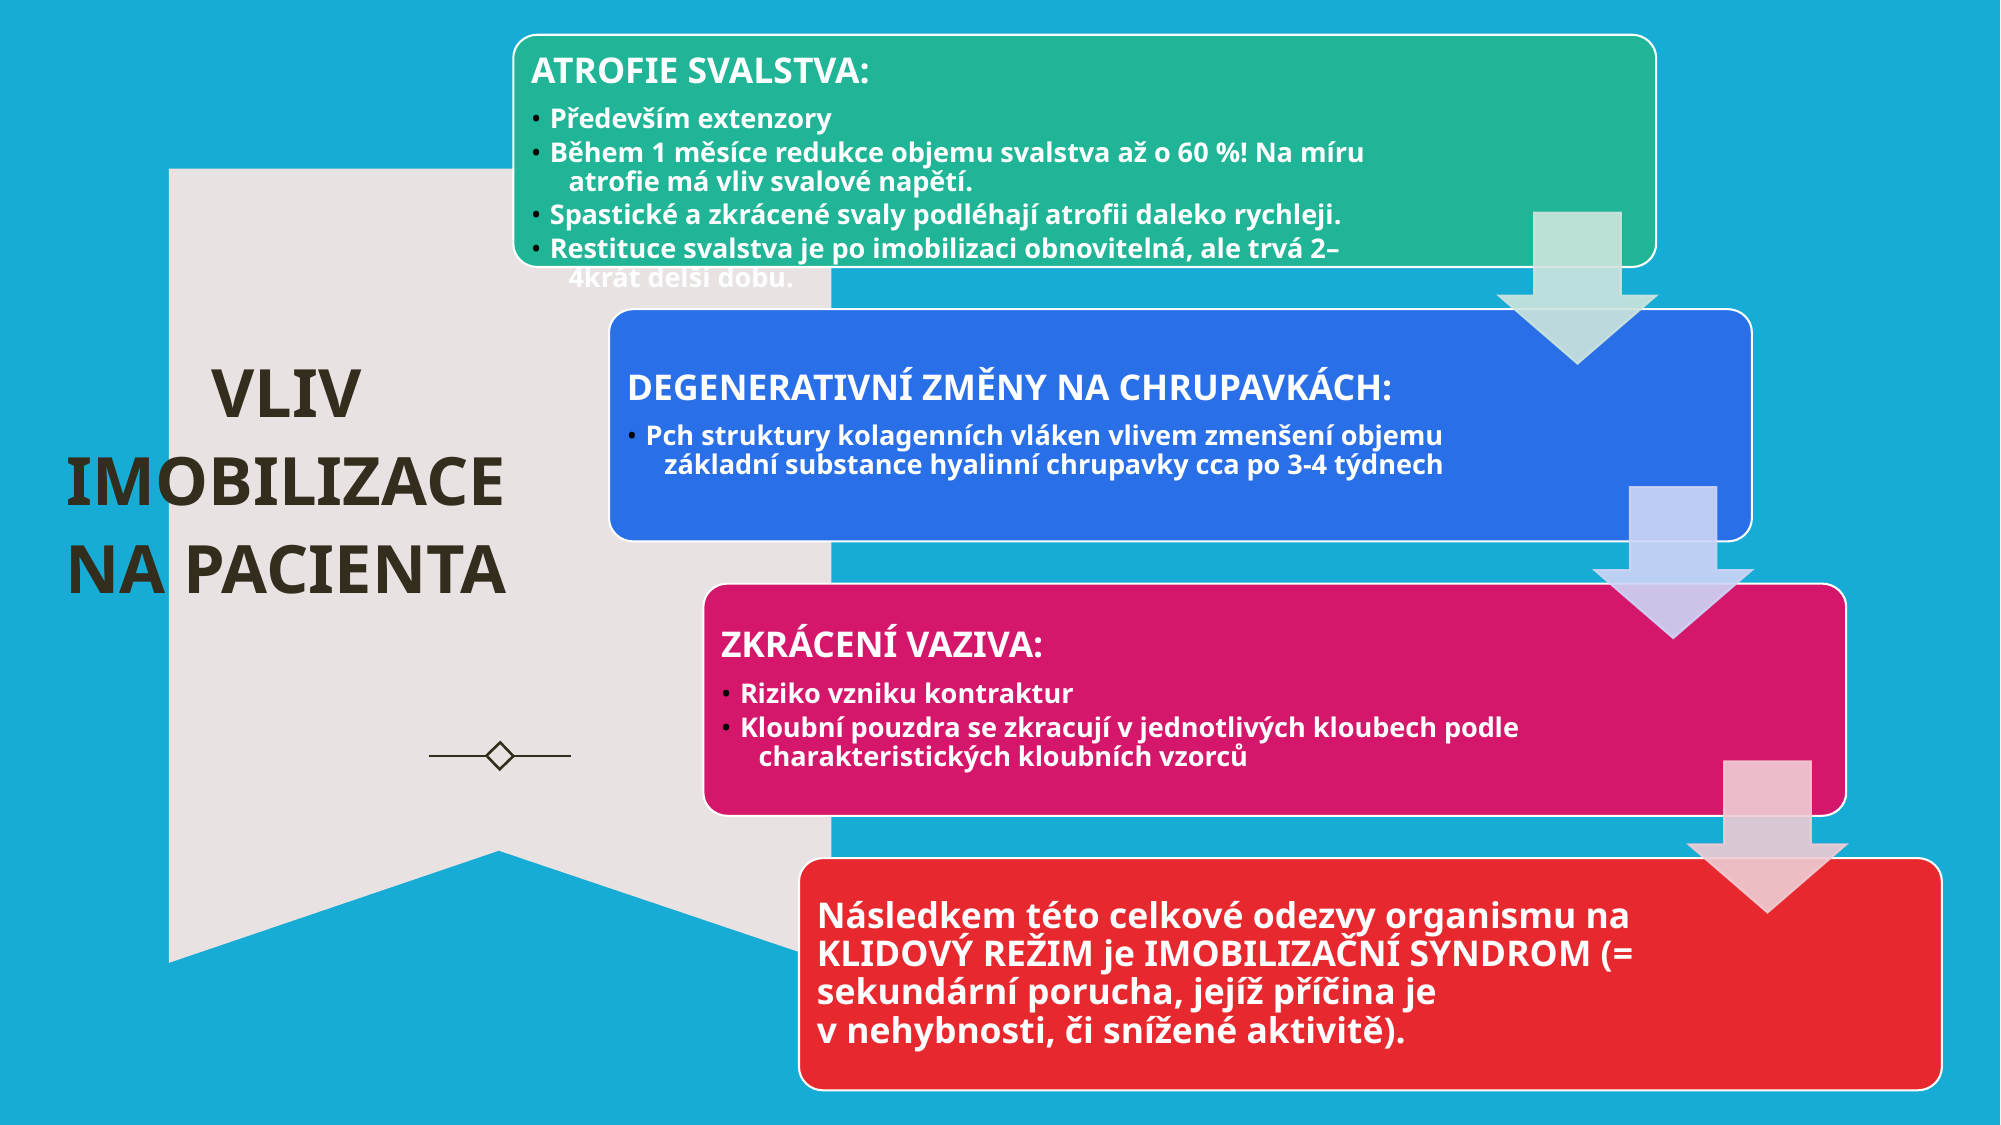

ATROFIE SVALSTVA:
Především extenzory
Během 1 měsíce redukce objemu svalstva až o 60 %! Na míru atrofie má vliv svalové napětí.
Spastické a zkrácené svaly podléhají atrofii daleko rychleji.
Restituce svalstva je po imobilizaci obnovitelná, ale trvá 2–4krát delší dobu.
DEGENERATIVNÍ ZMĚNY NA CHRUPAVKÁCH:
Pch struktury kolagenních vláken vlivem zmenšení objemu základní substance hyalinní chrupavky cca po 3-4 týdnech
ZKRÁCENÍ VAZIVA:
Riziko vzniku kontraktur
Kloubní pouzdra se zkracují v jednotlivých kloubech podle charakteristických kloubních vzorců
Následkem této celkové odezvy organismu na KLIDOVÝ REŽIM je IMOBILIZAČNÍ SYNDROM (= sekundární porucha, jejíž příčina je v nehybnosti, či snížené aktivitě).
# VLIV IMOBILIZACE NA PACIENTA